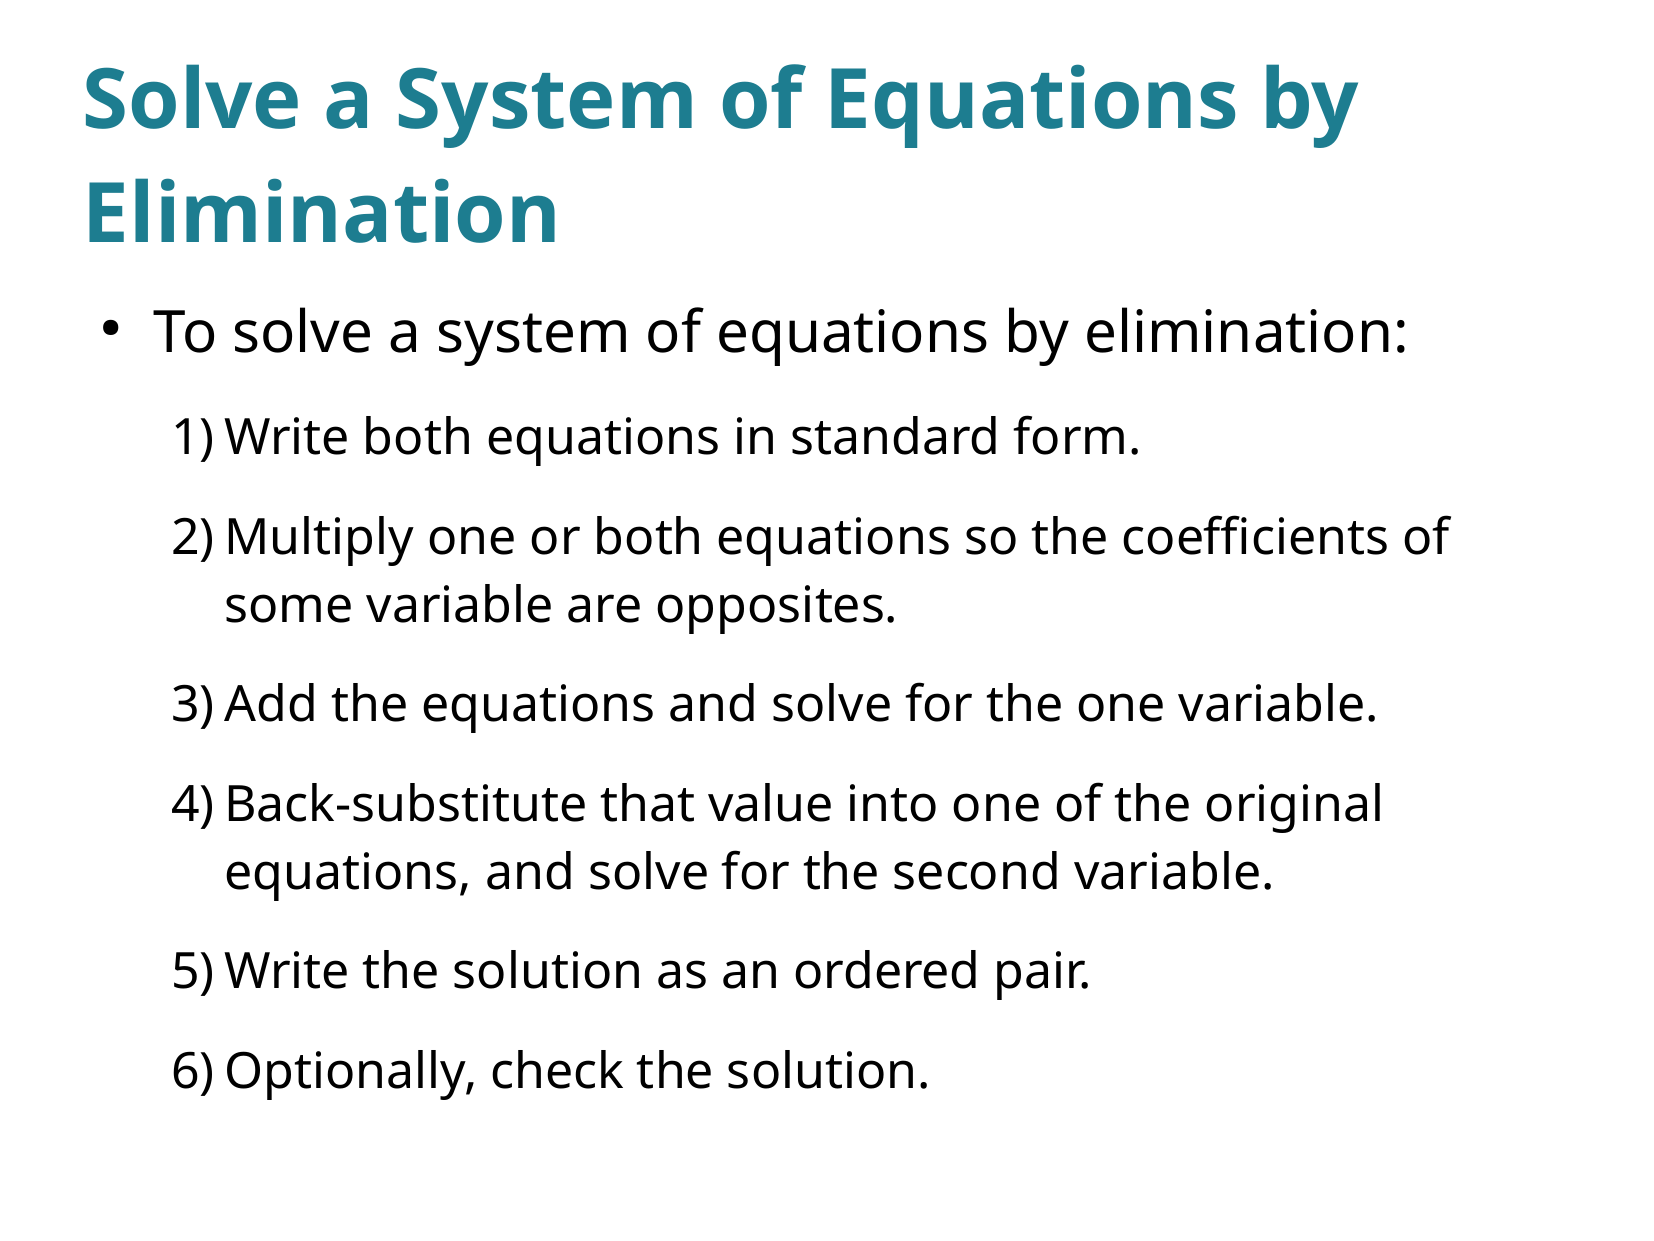

# Solve a System of Equations by Elimination
To solve a system of equations by elimination:
Write both equations in standard form.
Multiply one or both equations so the coefficients of some variable are opposites.
Add the equations and solve for the one variable.
Back-substitute that value into one of the original equations, and solve for the second variable.
Write the solution as an ordered pair.
Optionally, check the solution.